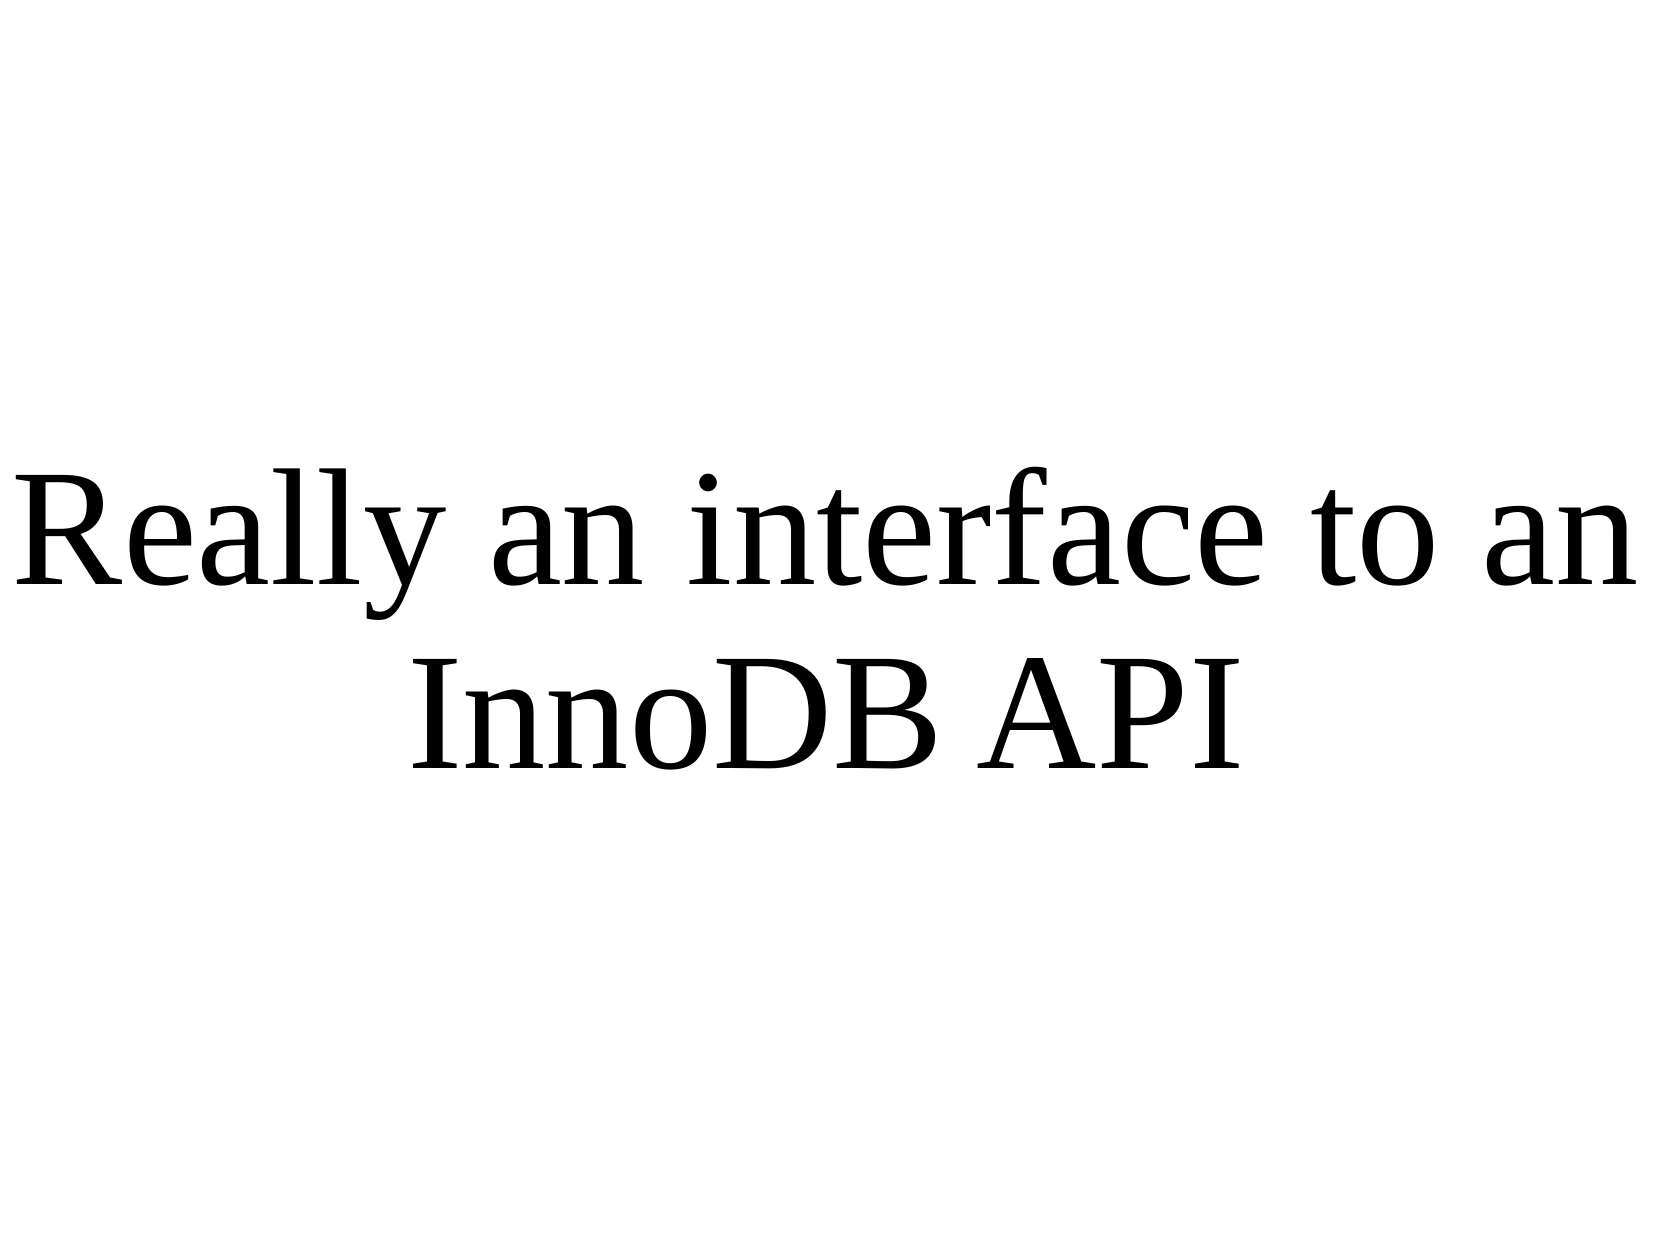

# Really an interface to an InnoDB API